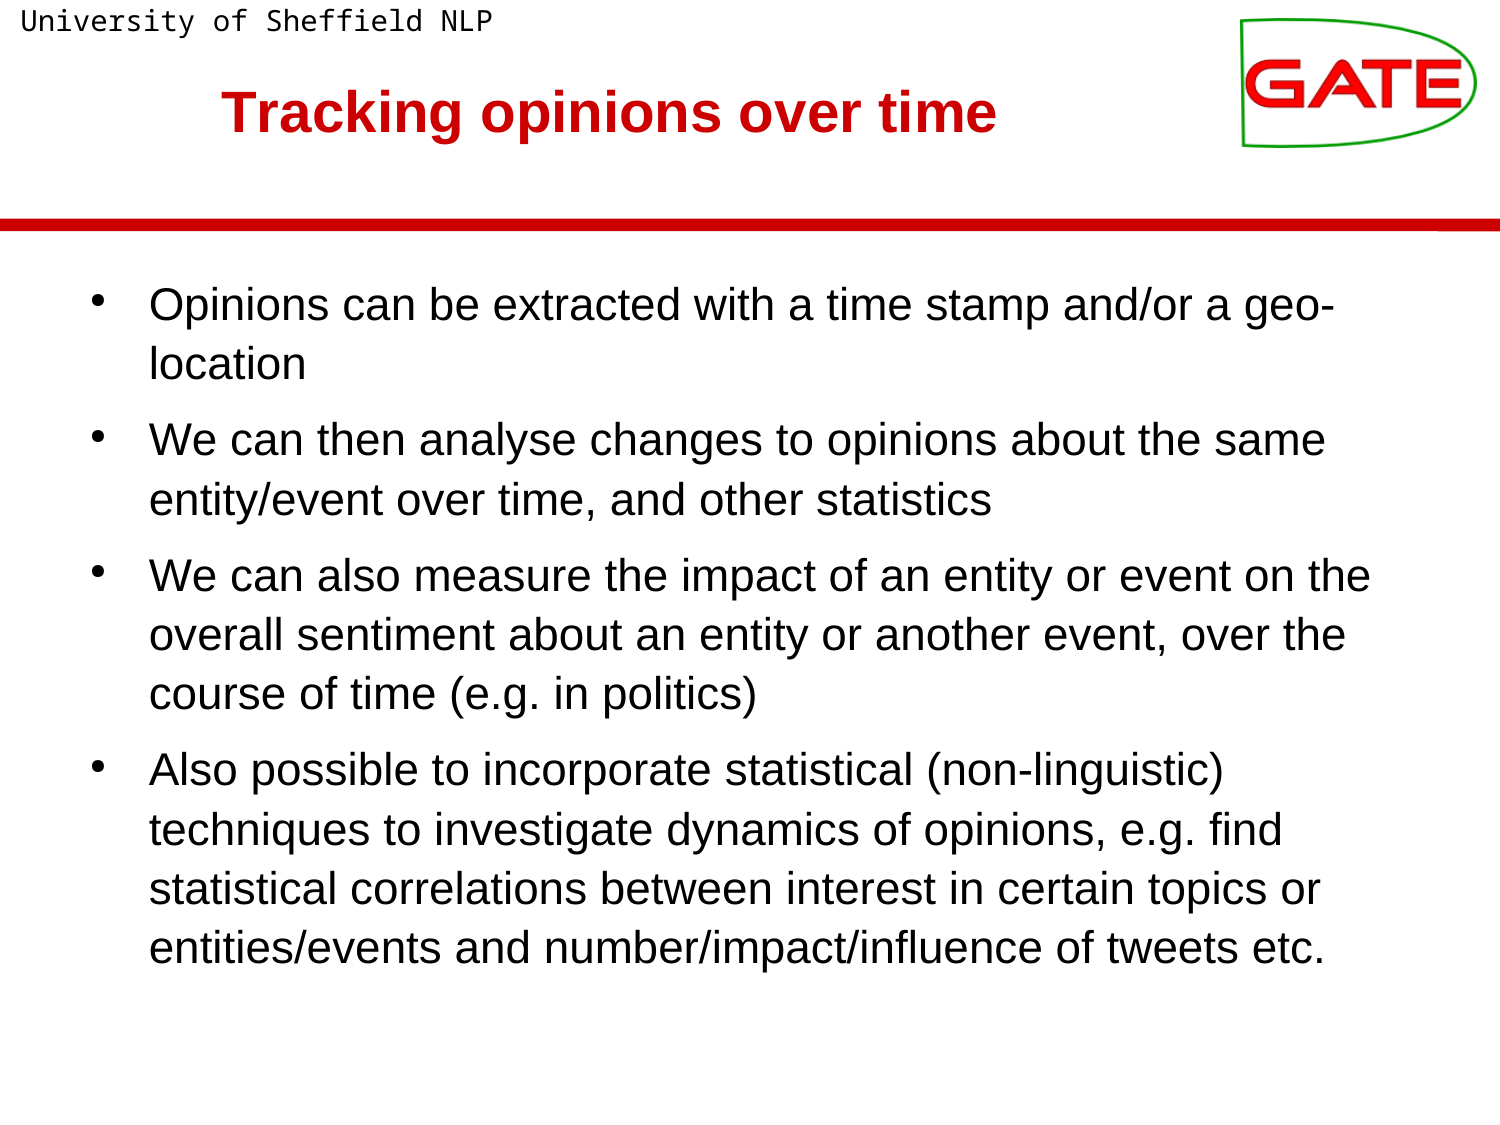

# Tracking opinions over time
Opinions can be extracted with a time stamp and/or a geo-location
We can then analyse changes to opinions about the same entity/event over time, and other statistics
We can also measure the impact of an entity or event on the overall sentiment about an entity or another event, over the course of time (e.g. in politics)
Also possible to incorporate statistical (non-linguistic) techniques to investigate dynamics of opinions, e.g. find statistical correlations between interest in certain topics or entities/events and number/impact/influence of tweets etc.